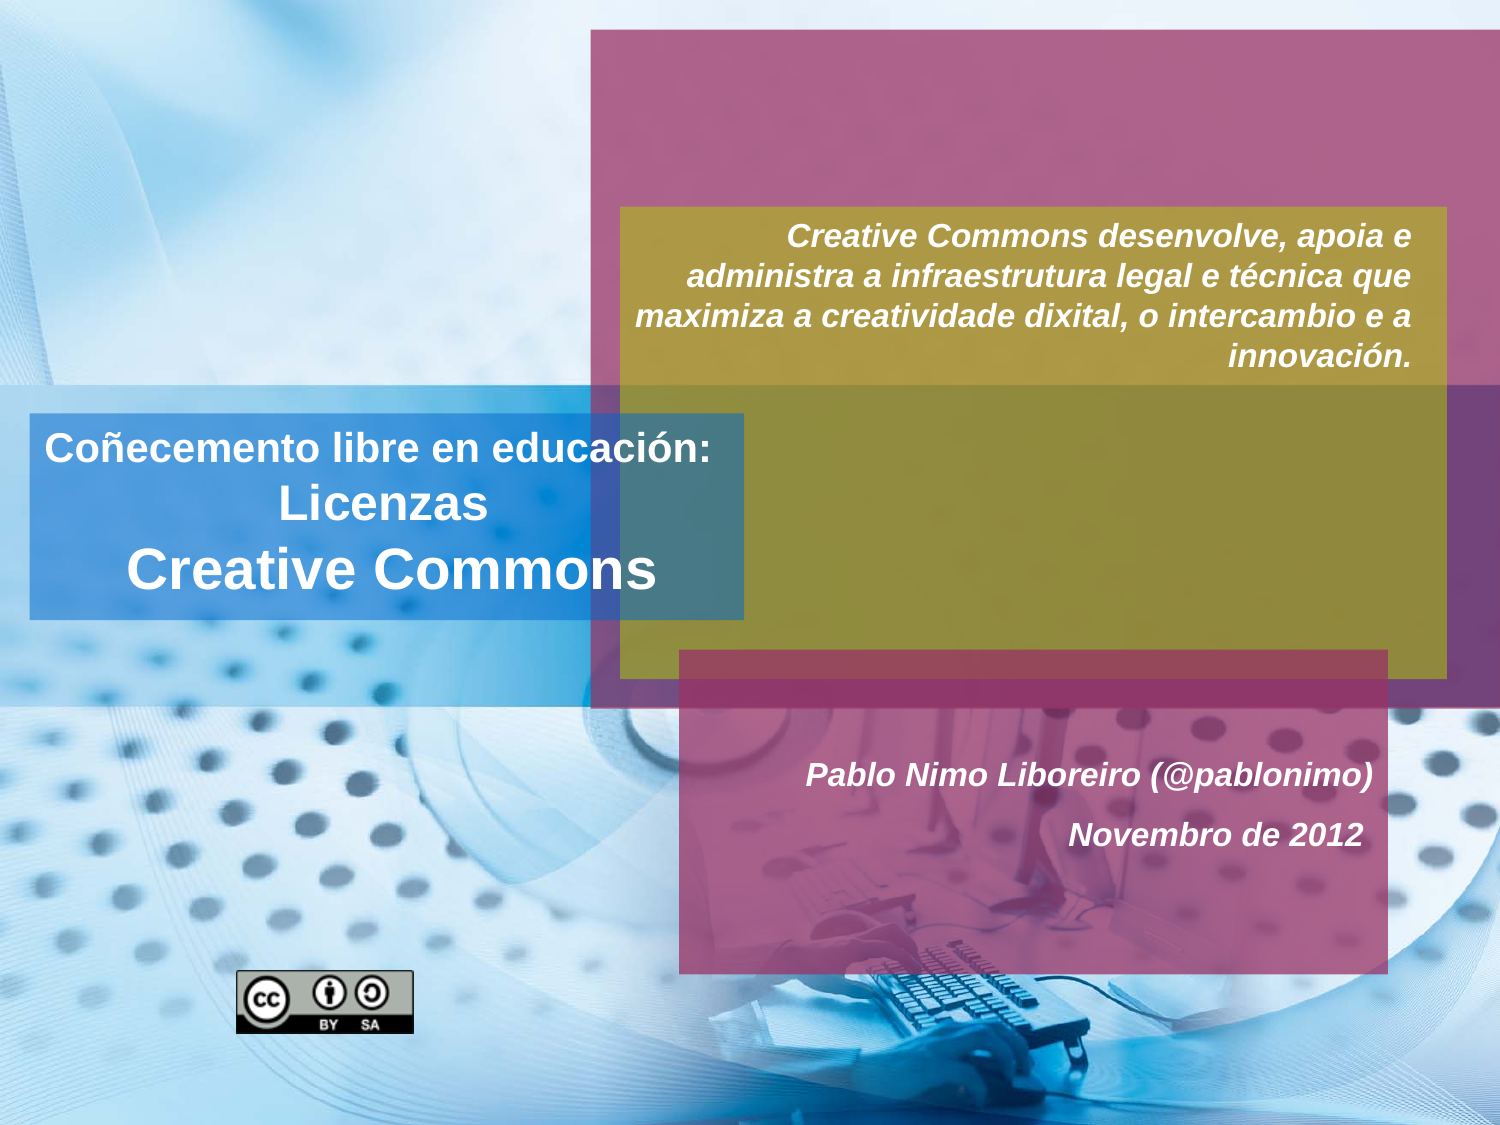

Creative Commons desenvolve, apoia e administra a infraestrutura legal e técnica que maximiza a creatividade dixital, o intercambio e a innovación.
Coñecemento libre en educación:
Licenzas
 Creative Commons
Pablo Nimo Liboreiro (@pablonimo)
Novembro de 2012